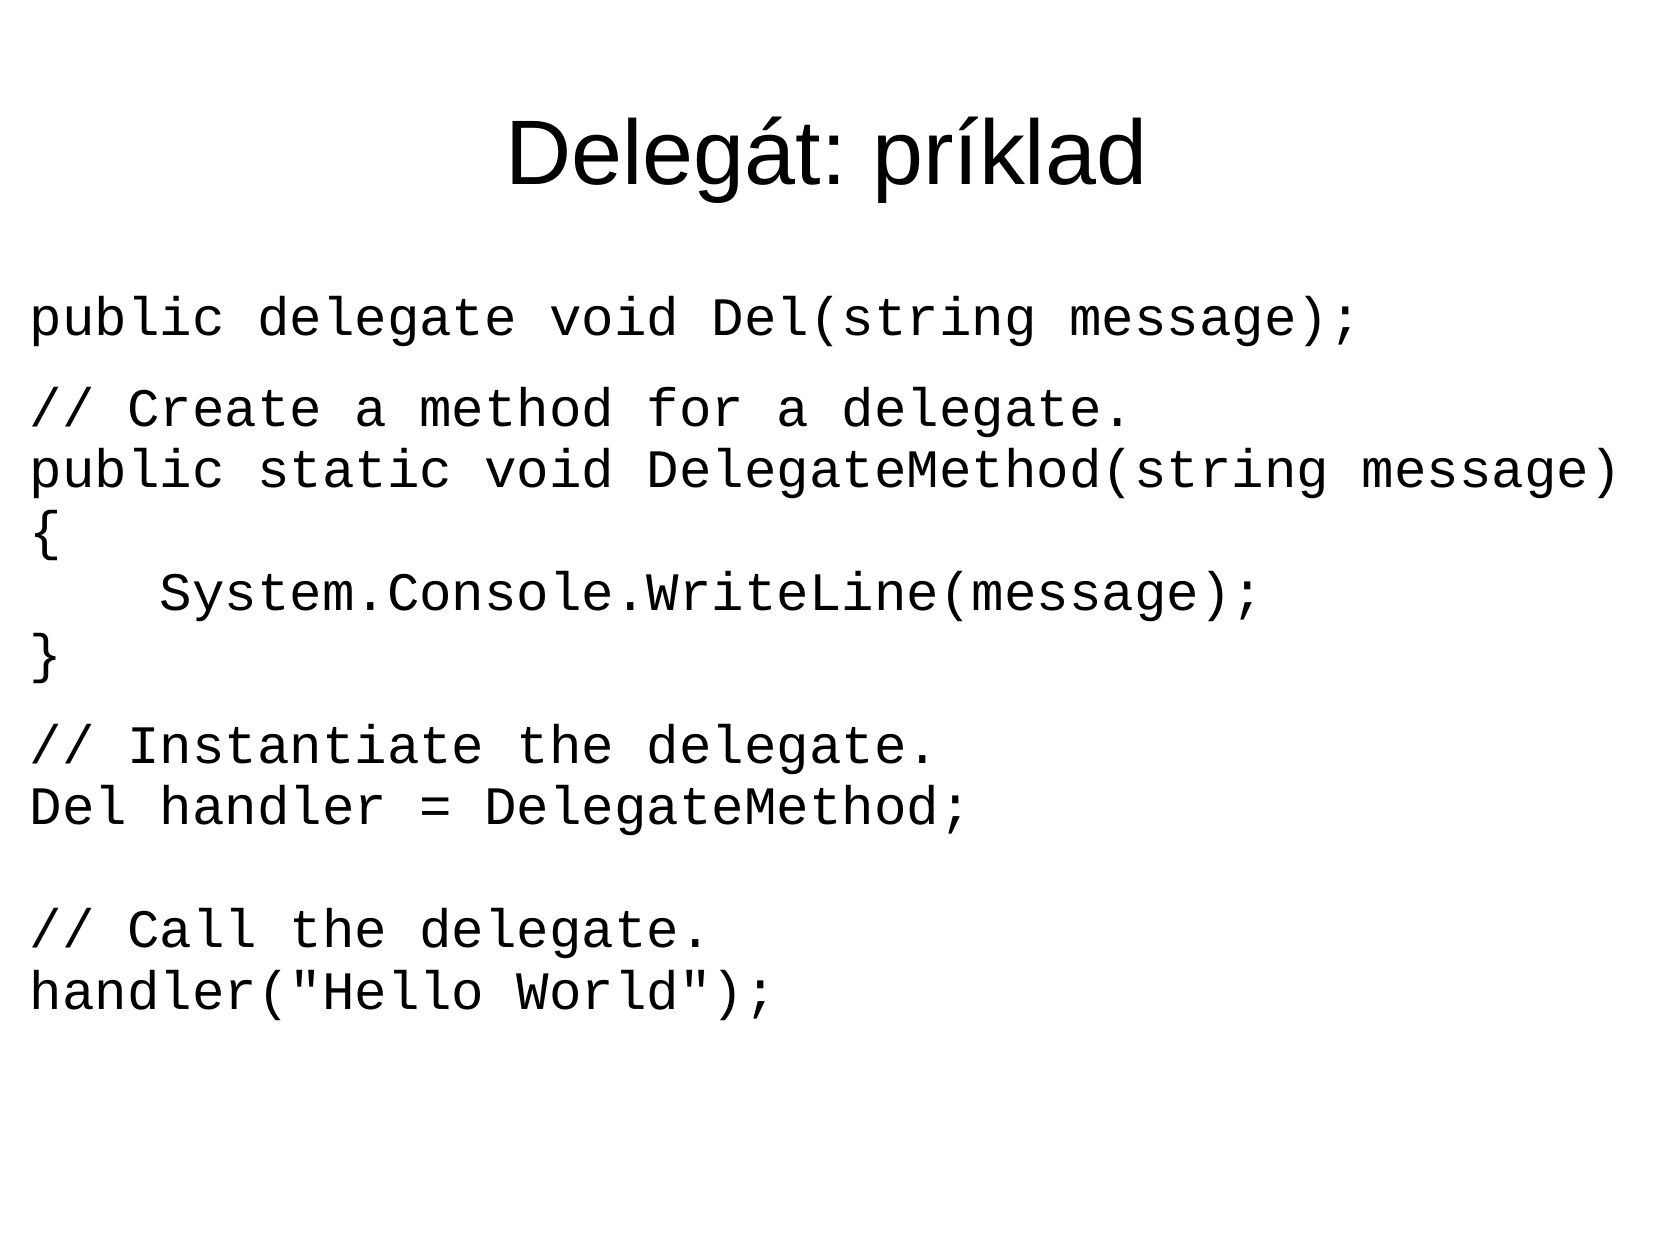

# Delegát: príklad
public delegate void Del(string message);
// Create a method for a delegate.
public static void DelegateMethod(string message)
{
 System.Console.WriteLine(message);
}
// Instantiate the delegate.
Del handler = DelegateMethod;
// Call the delegate.
handler("Hello World");